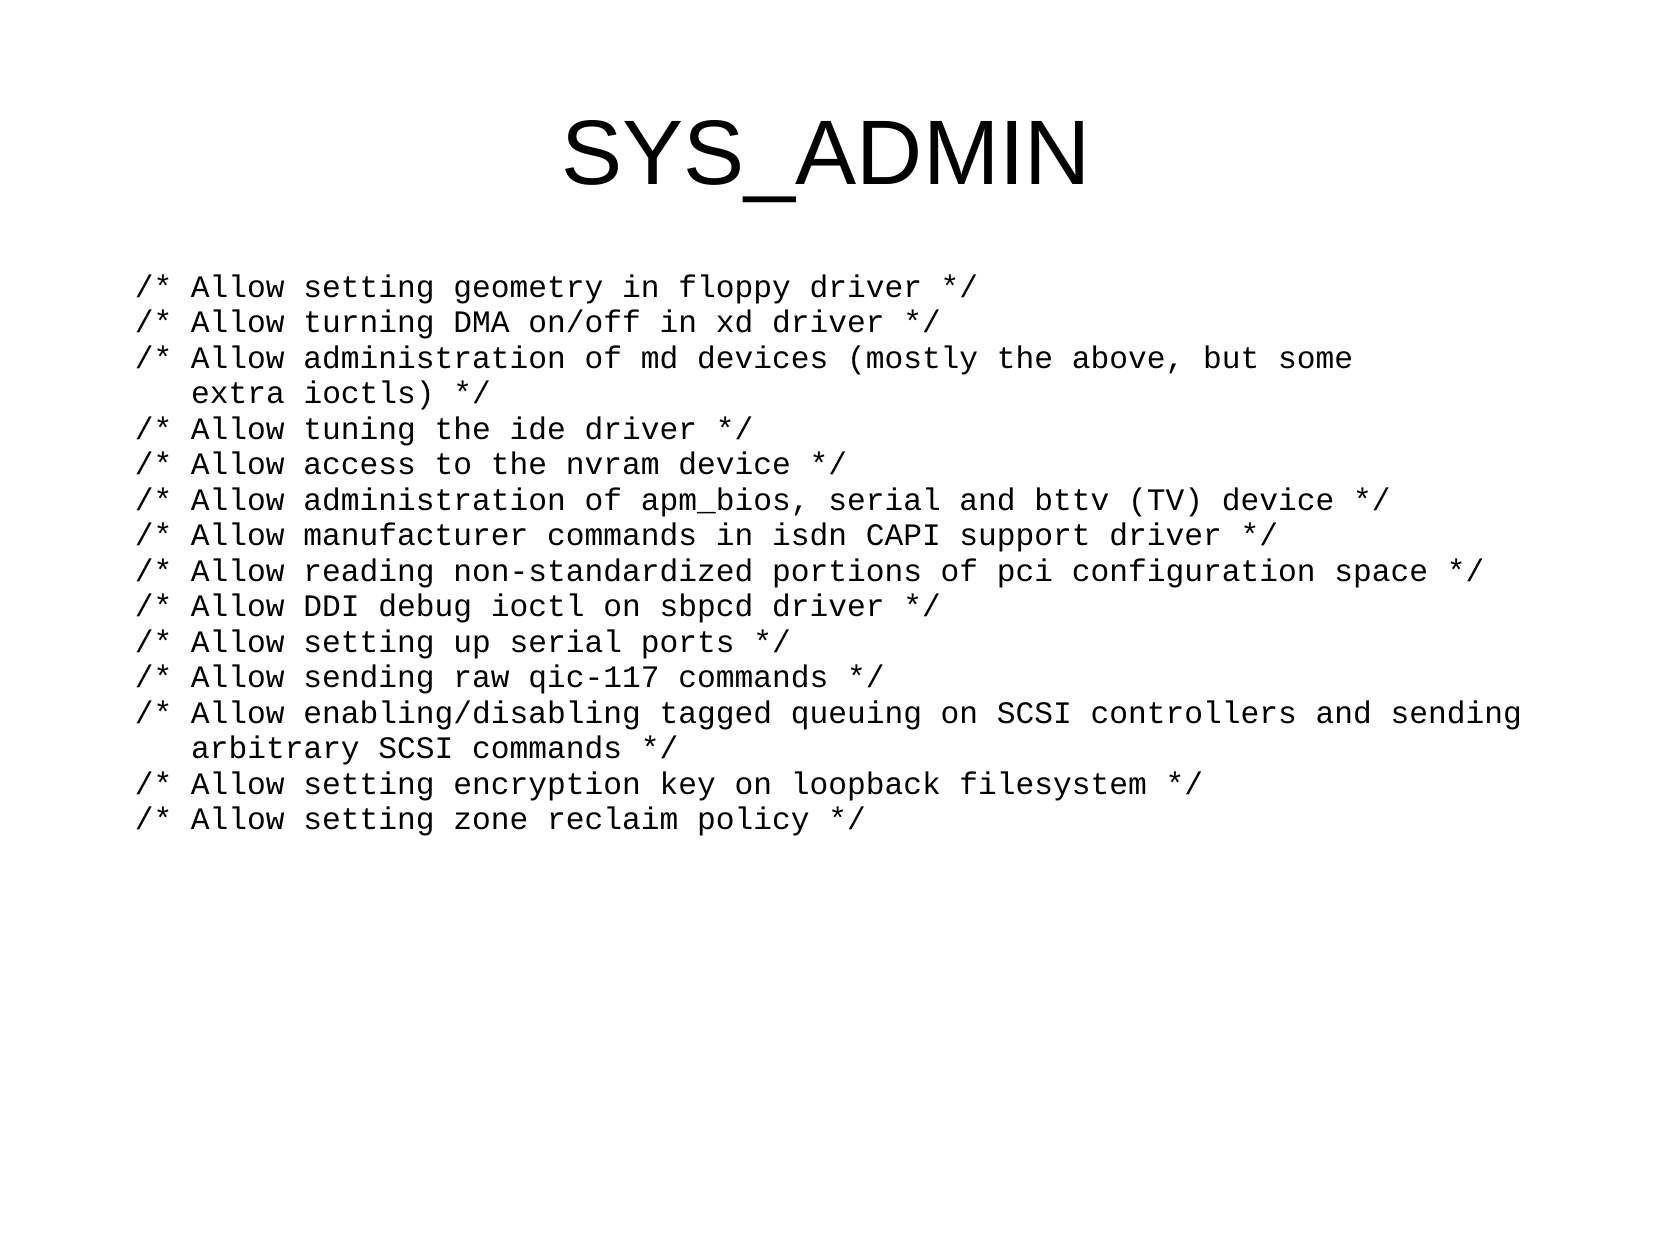

# SYS_ADMIN
/* Allow setting geometry in floppy driver */
/* Allow turning DMA on/off in xd driver */
/* Allow administration of md devices (mostly the above, but some
 extra ioctls) */
/* Allow tuning the ide driver */
/* Allow access to the nvram device */
/* Allow administration of apm_bios, serial and bttv (TV) device */
/* Allow manufacturer commands in isdn CAPI support driver */
/* Allow reading non-standardized portions of pci configuration space */
/* Allow DDI debug ioctl on sbpcd driver */
/* Allow setting up serial ports */
/* Allow sending raw qic-117 commands */
/* Allow enabling/disabling tagged queuing on SCSI controllers and sending
 arbitrary SCSI commands */
/* Allow setting encryption key on loopback filesystem */
/* Allow setting zone reclaim policy */